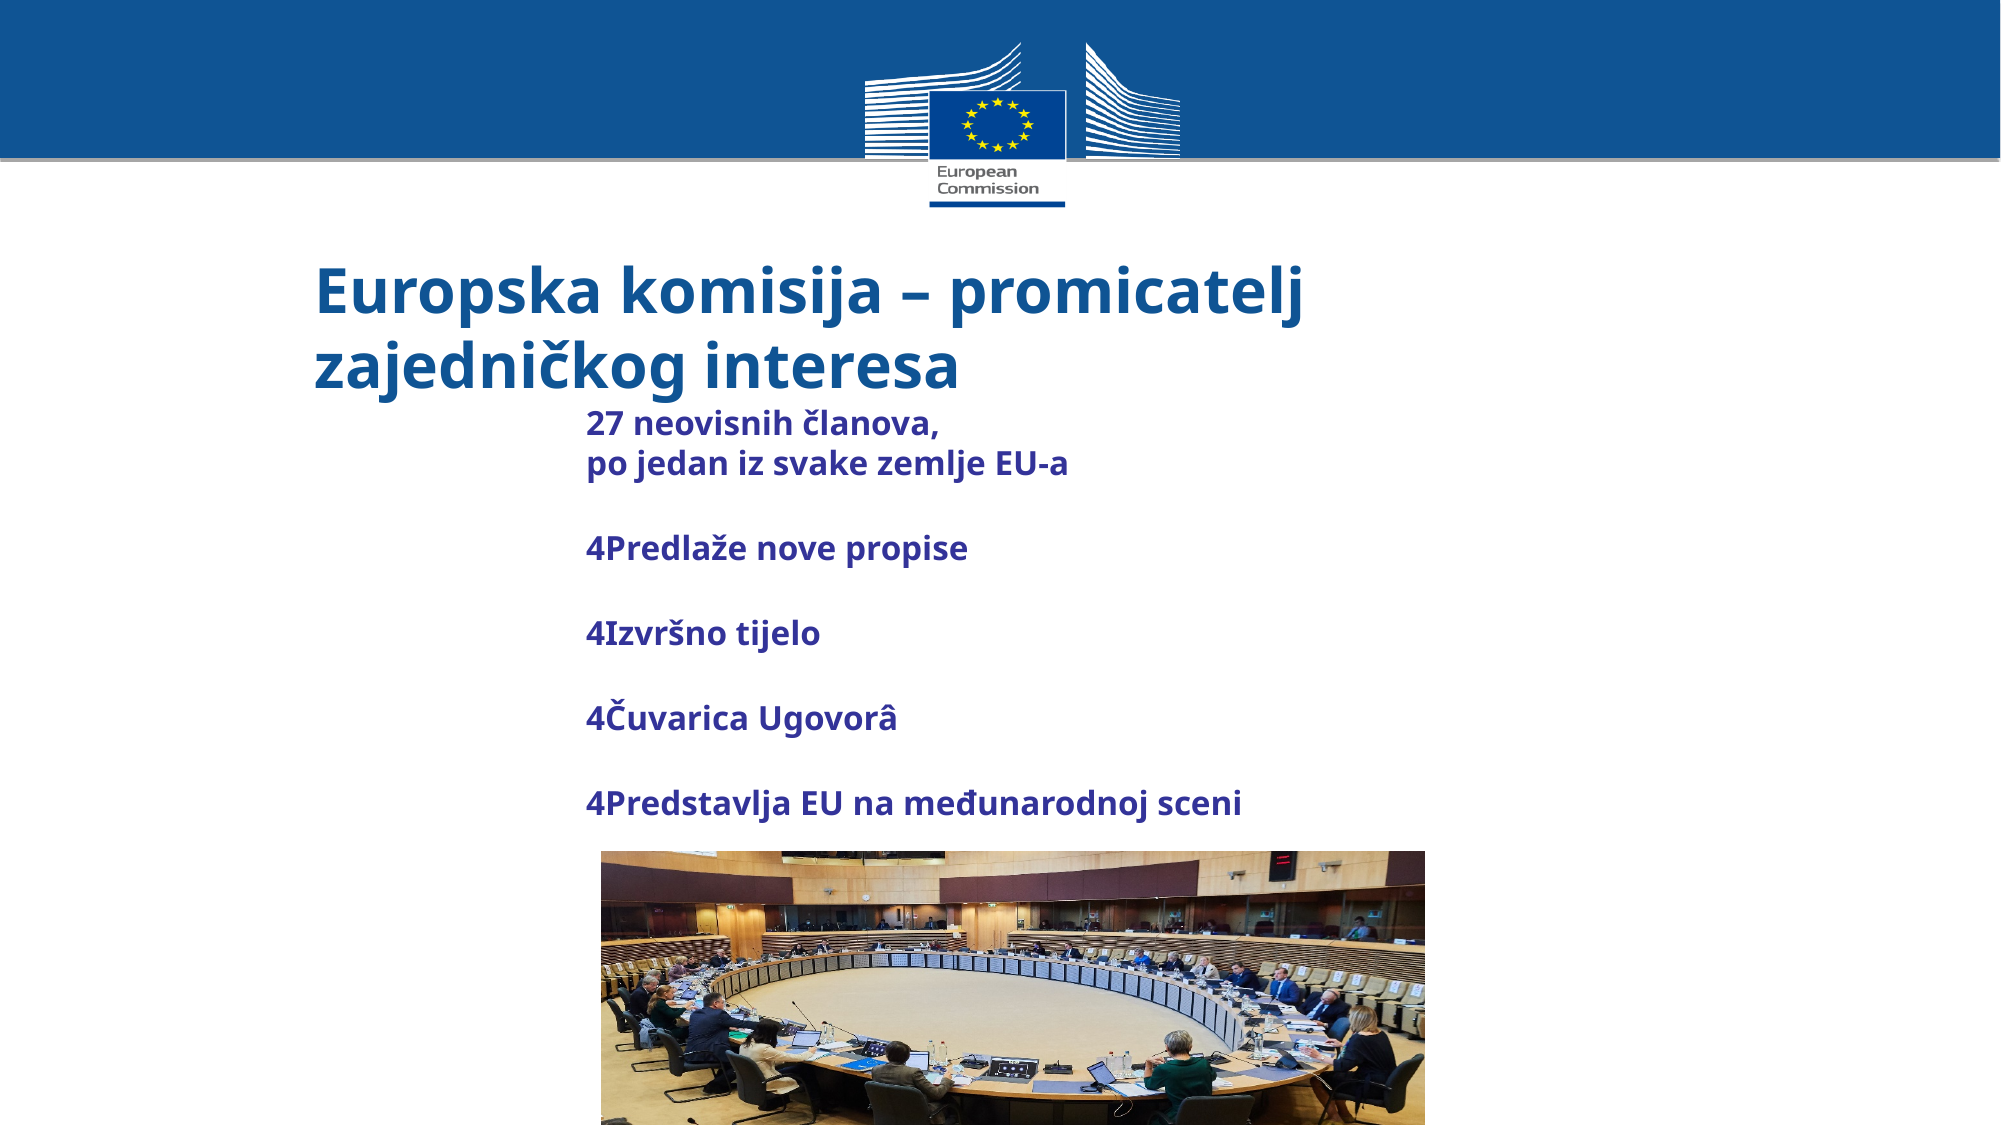

Europska komisija – promicatelj zajedničkog interesa
27 neovisnih članova,
po jedan iz svake zemlje EU-a
4Predlaže nove propise
4Izvršno tijelo
4Čuvarica Ugovorâ
4Predstavlja EU na međunarodnoj sceni